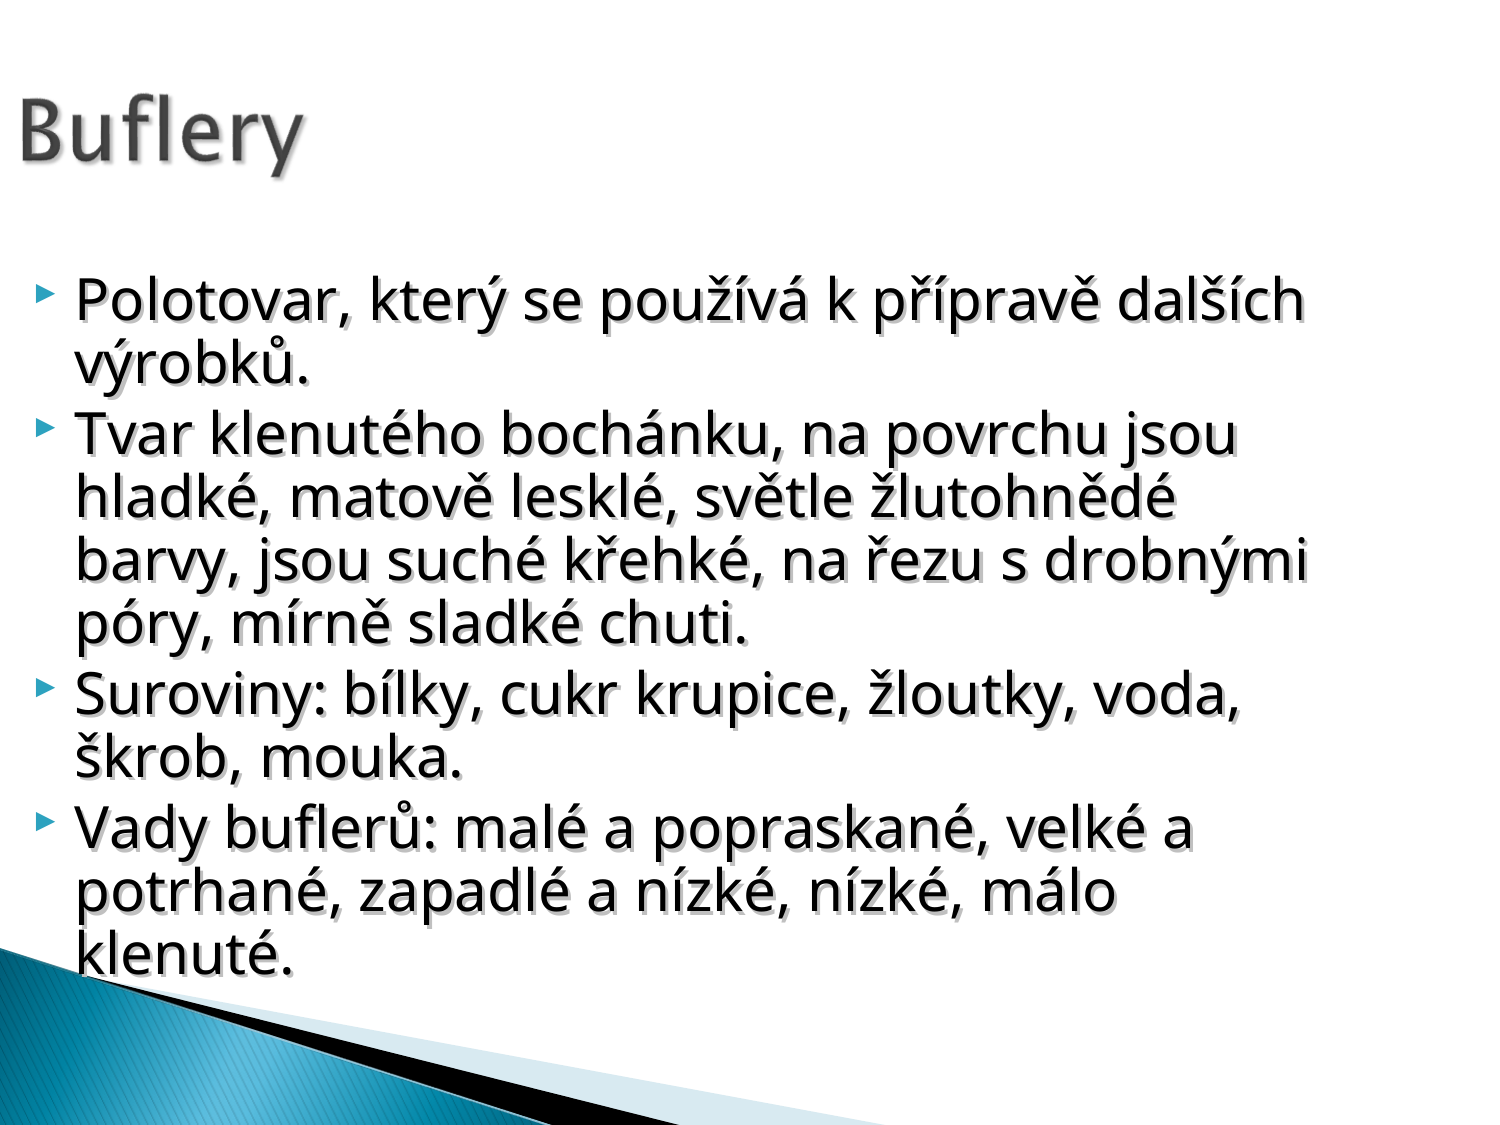

Polotovar, který se používá k přípravě dalších výrobků.
Tvar klenutého bochánku, na povrchu jsou hladké, matově lesklé, světle žlutohnědé barvy, jsou suché křehké, na řezu s drobnými póry, mírně sladké chuti.
Suroviny: bílky, cukr krupice, žloutky, voda, škrob, mouka.
Vady buflerů: malé a popraskané, velké a potrhané, zapadlé a nízké, nízké, málo klenuté.